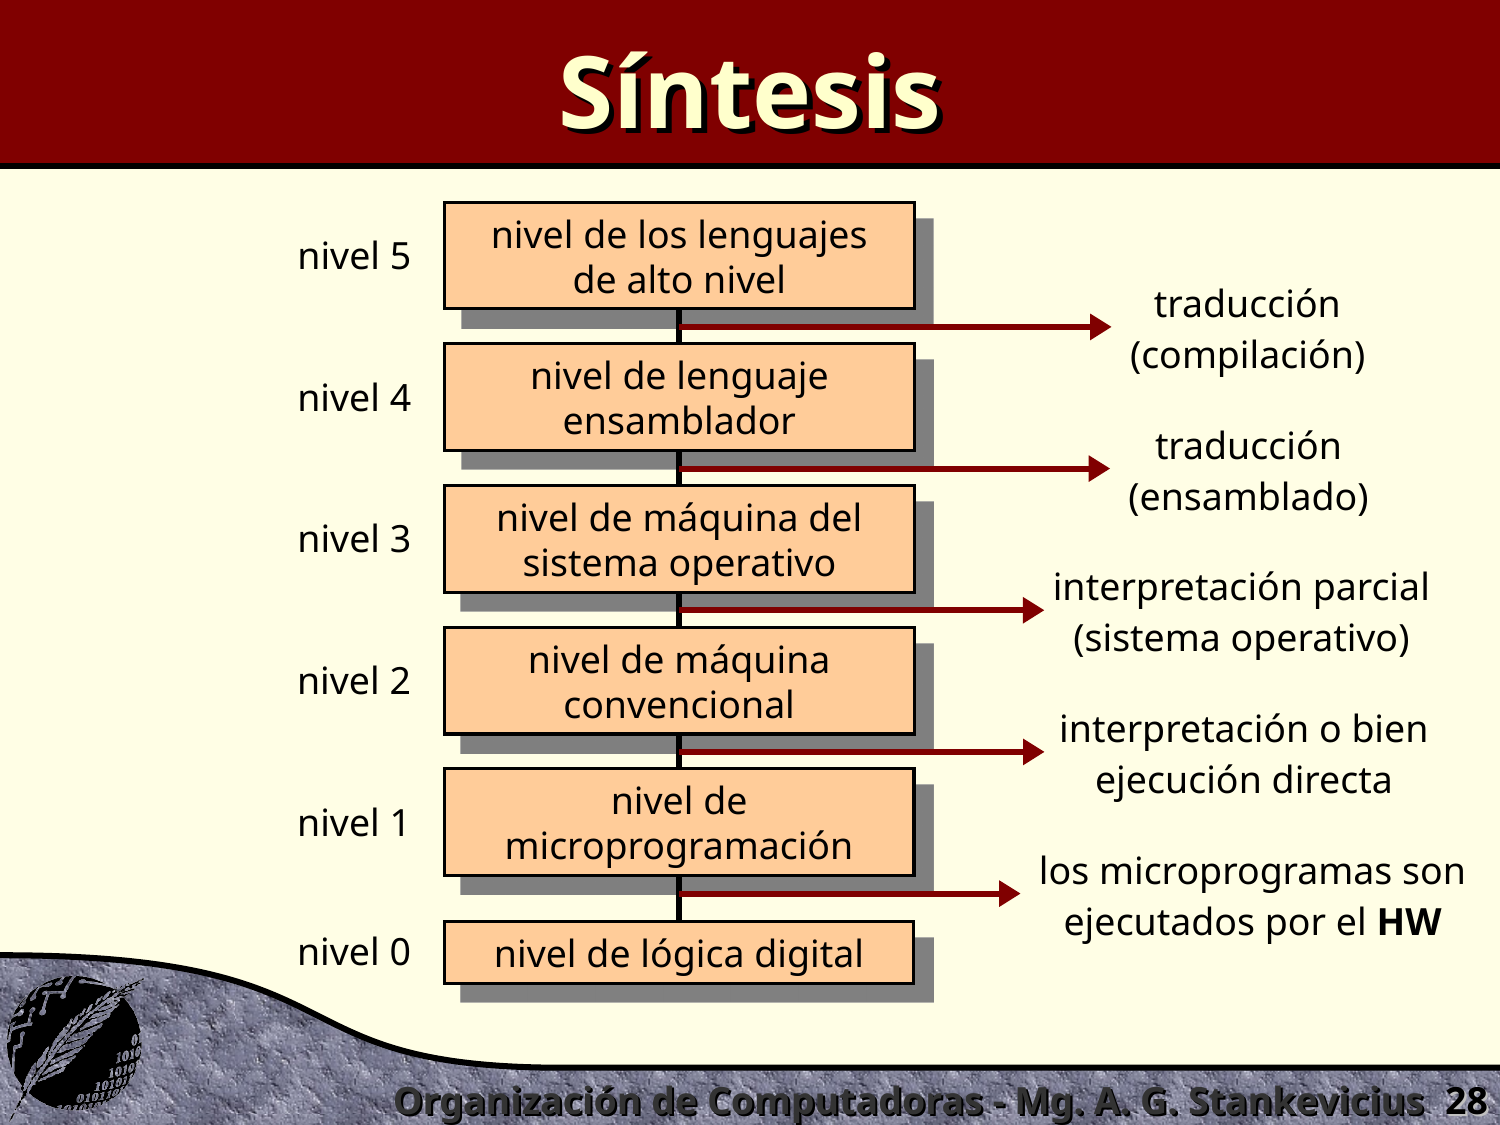

# Síntesis
nivel de los lenguajes
de alto nivel
nivel 5
nivel de lenguaje ensamblador
nivel 4
nivel de máquina del
sistema operativo
nivel 3
nivel de máquina convencional
nivel 2
nivel de microprogramación
nivel 1
nivel 0
nivel de lógica digital
traducción
(compilación)
traducción
(ensamblado)
interpretación parcial
(sistema operativo)
interpretación o bien
ejecución directa
los microprogramas son
ejecutados por el HW
28